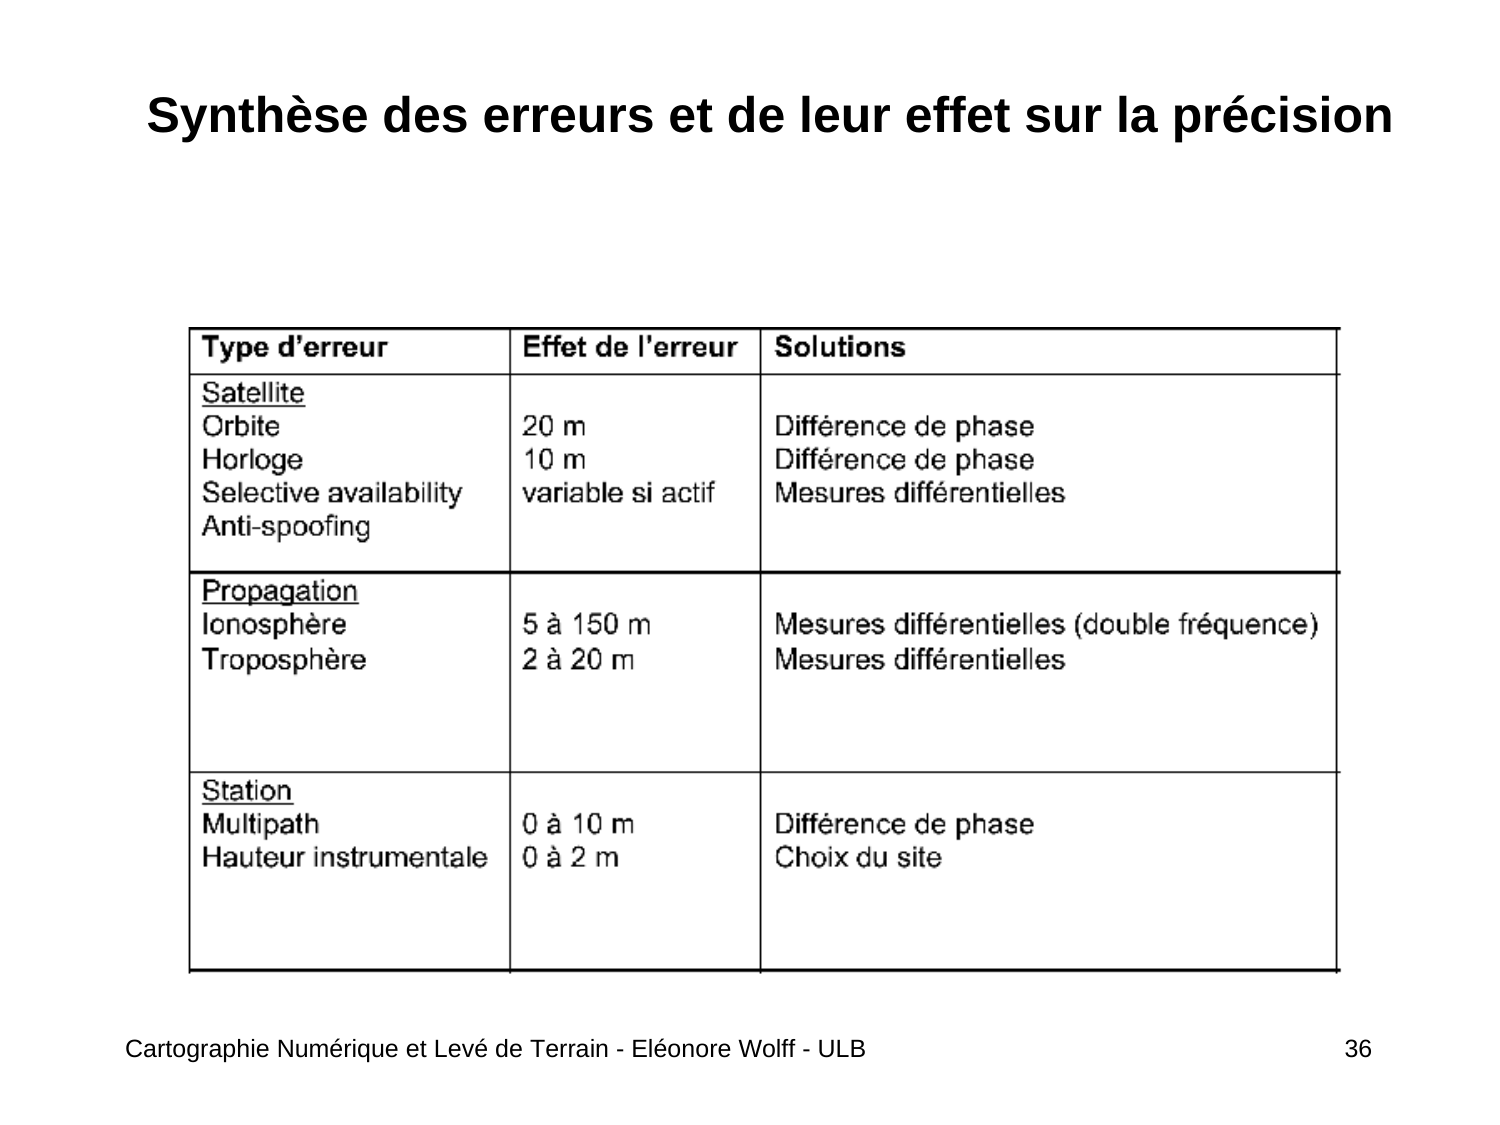

# Synthèse des erreurs et de leur effet sur la précision
Cartographie Numérique et Levé de Terrain - Eléonore Wolff - ULB